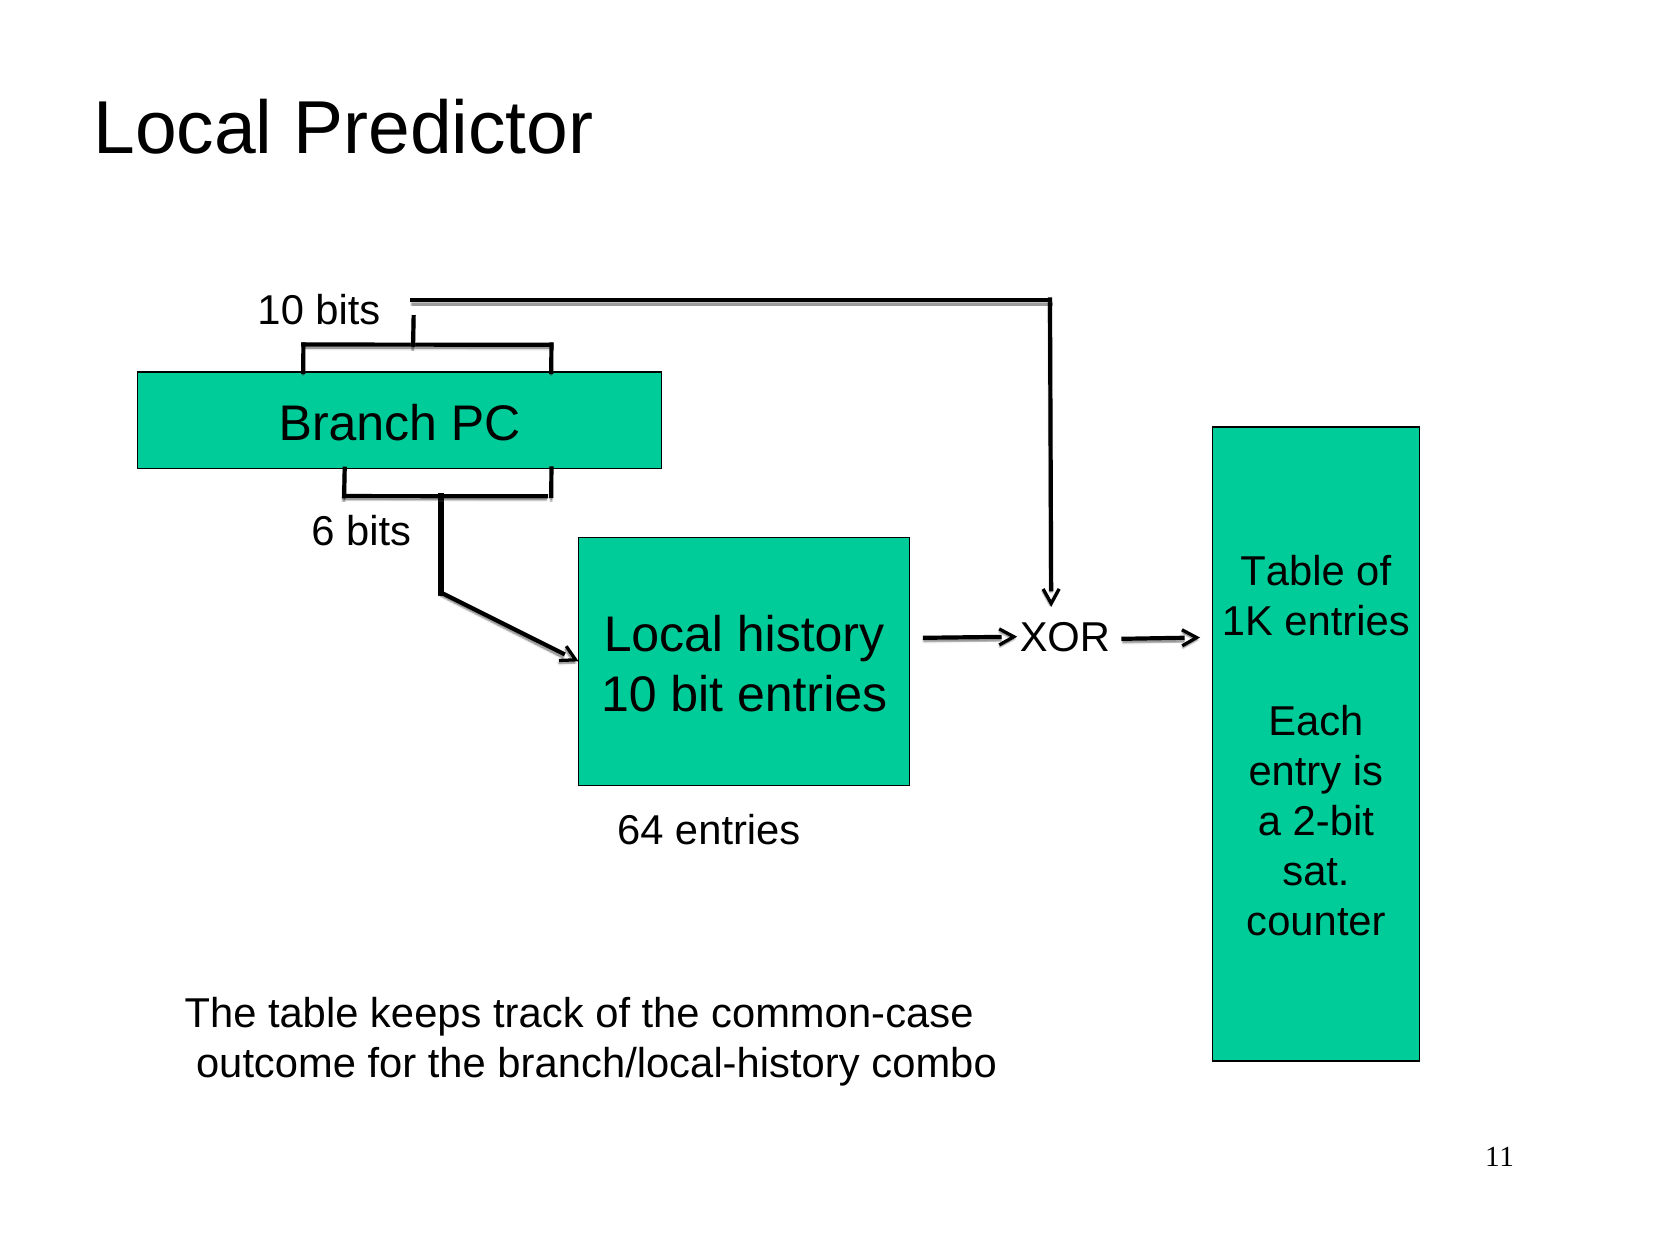

Local Predictor
10 bits
Branch PC
Table of
1K entries
Each
entry is
a 2-bit
sat.
counter
6 bits
Local history
10 bit entries
XOR
64 entries
The table keeps track of the common-case
 outcome for the branch/local-history combo